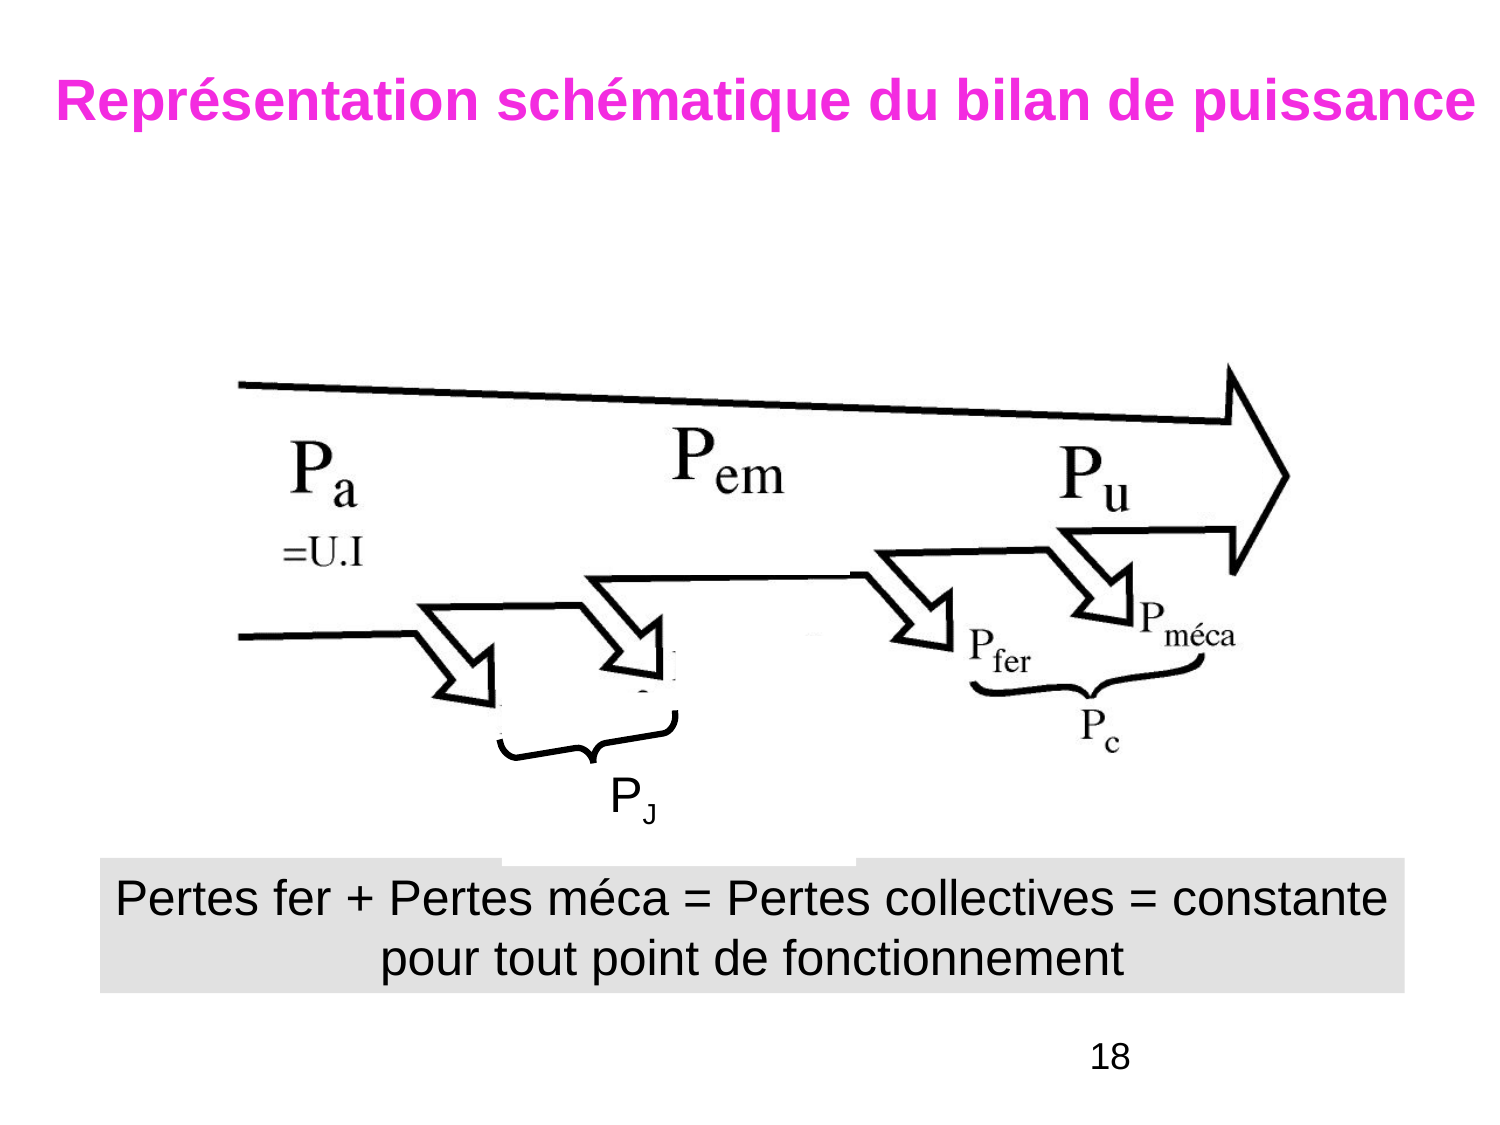

Représentation schématique du bilan de puissance
PJ
Pertes fer + Pertes méca = Pertes collectives = constante
pour tout point de fonctionnement
18